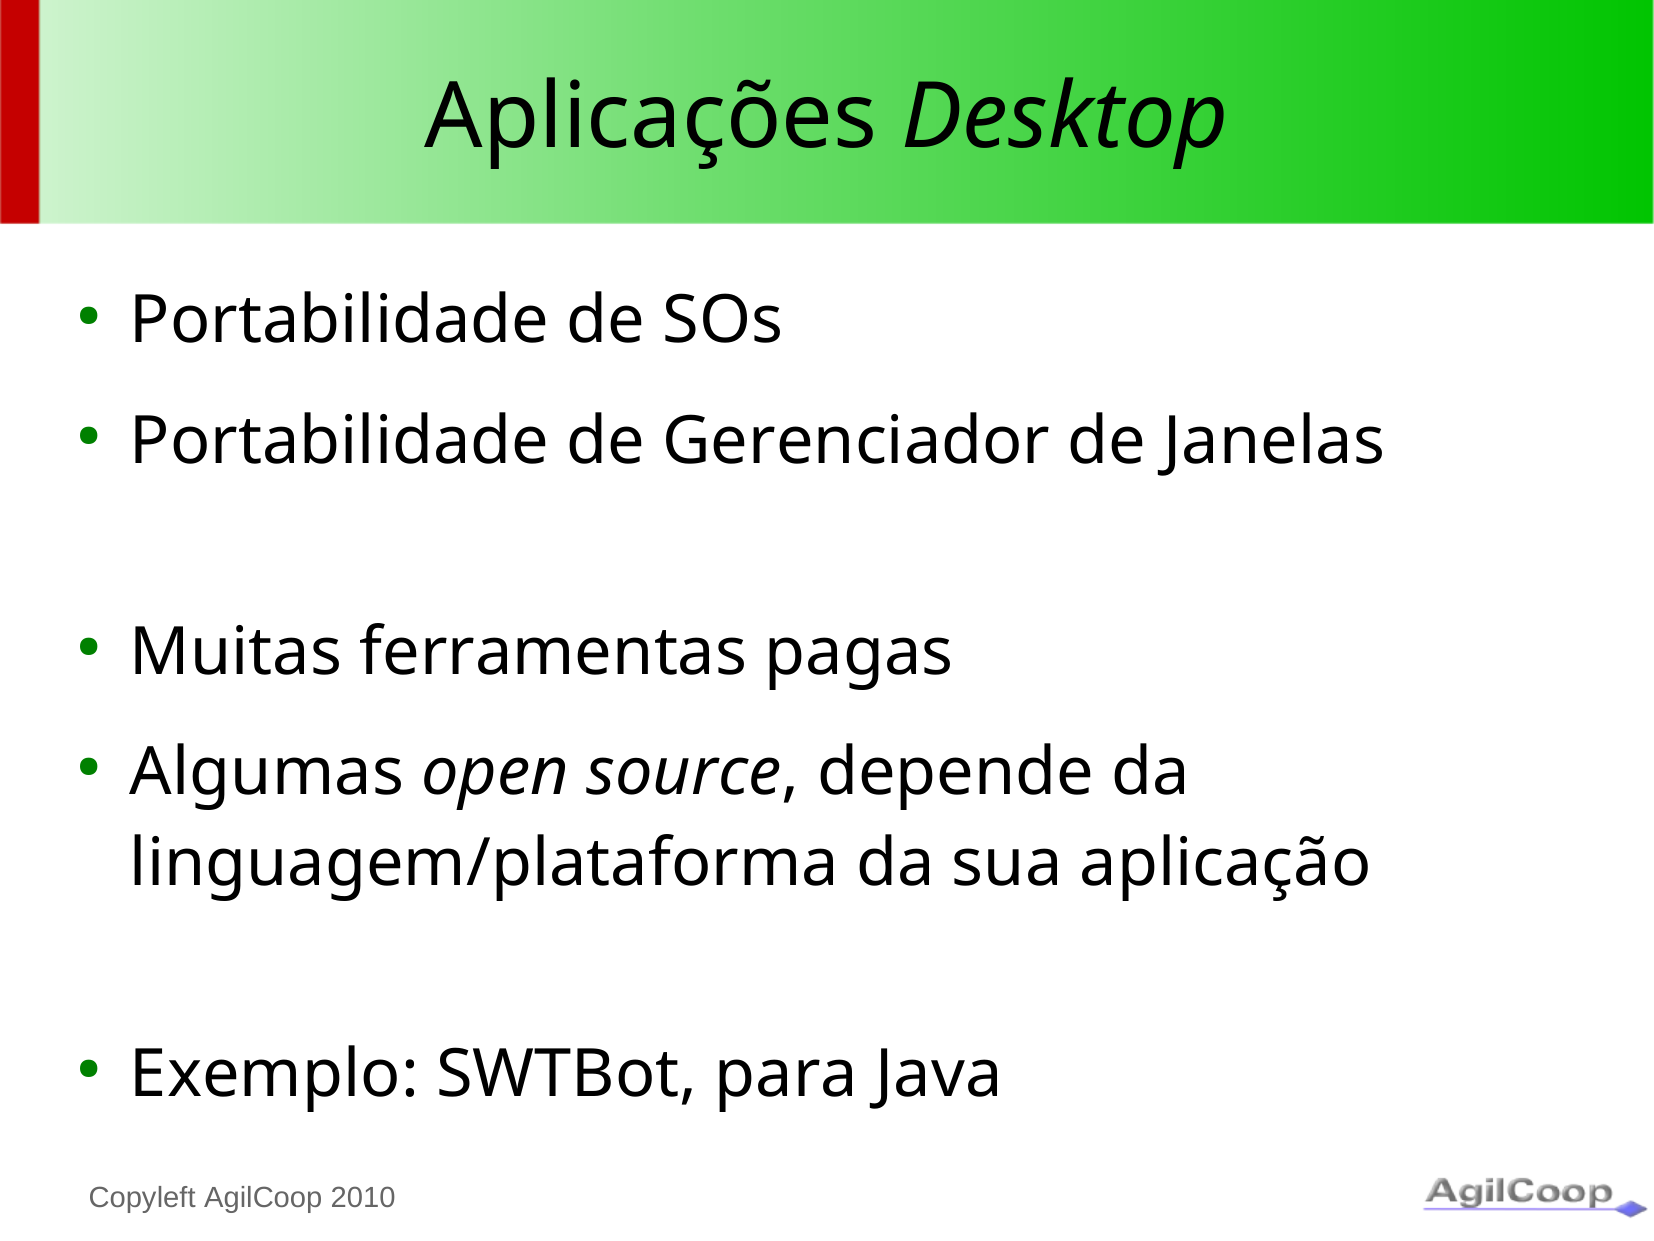

# Aplicações Desktop
Portabilidade de SOs
Portabilidade de Gerenciador de Janelas
Muitas ferramentas pagas
Algumas open source, depende da linguagem/plataforma da sua aplicação
Exemplo: SWTBot, para Java
Copyleft AgilCoop 2010